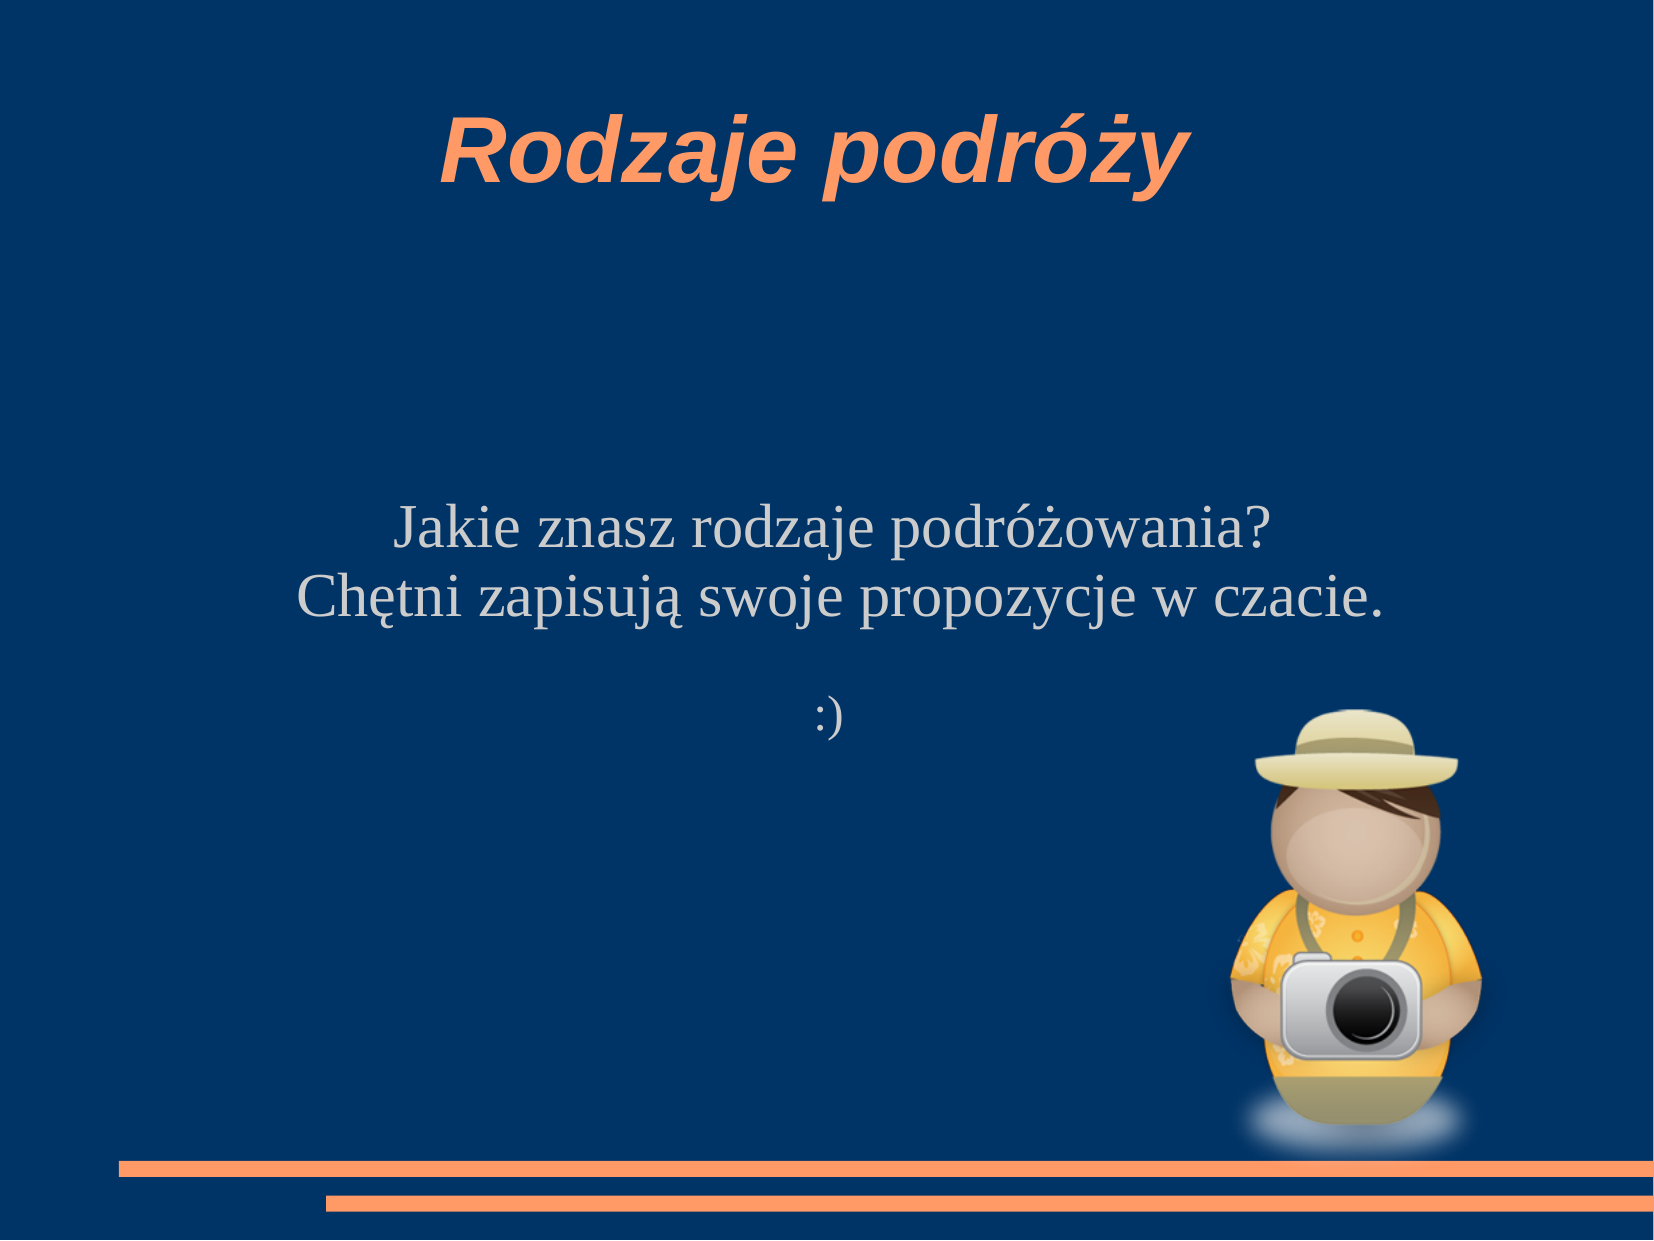

# Rodzaje podróży
Jakie znasz rodzaje podróżowania?
Chętni zapisują swoje propozycje w czacie.
:)